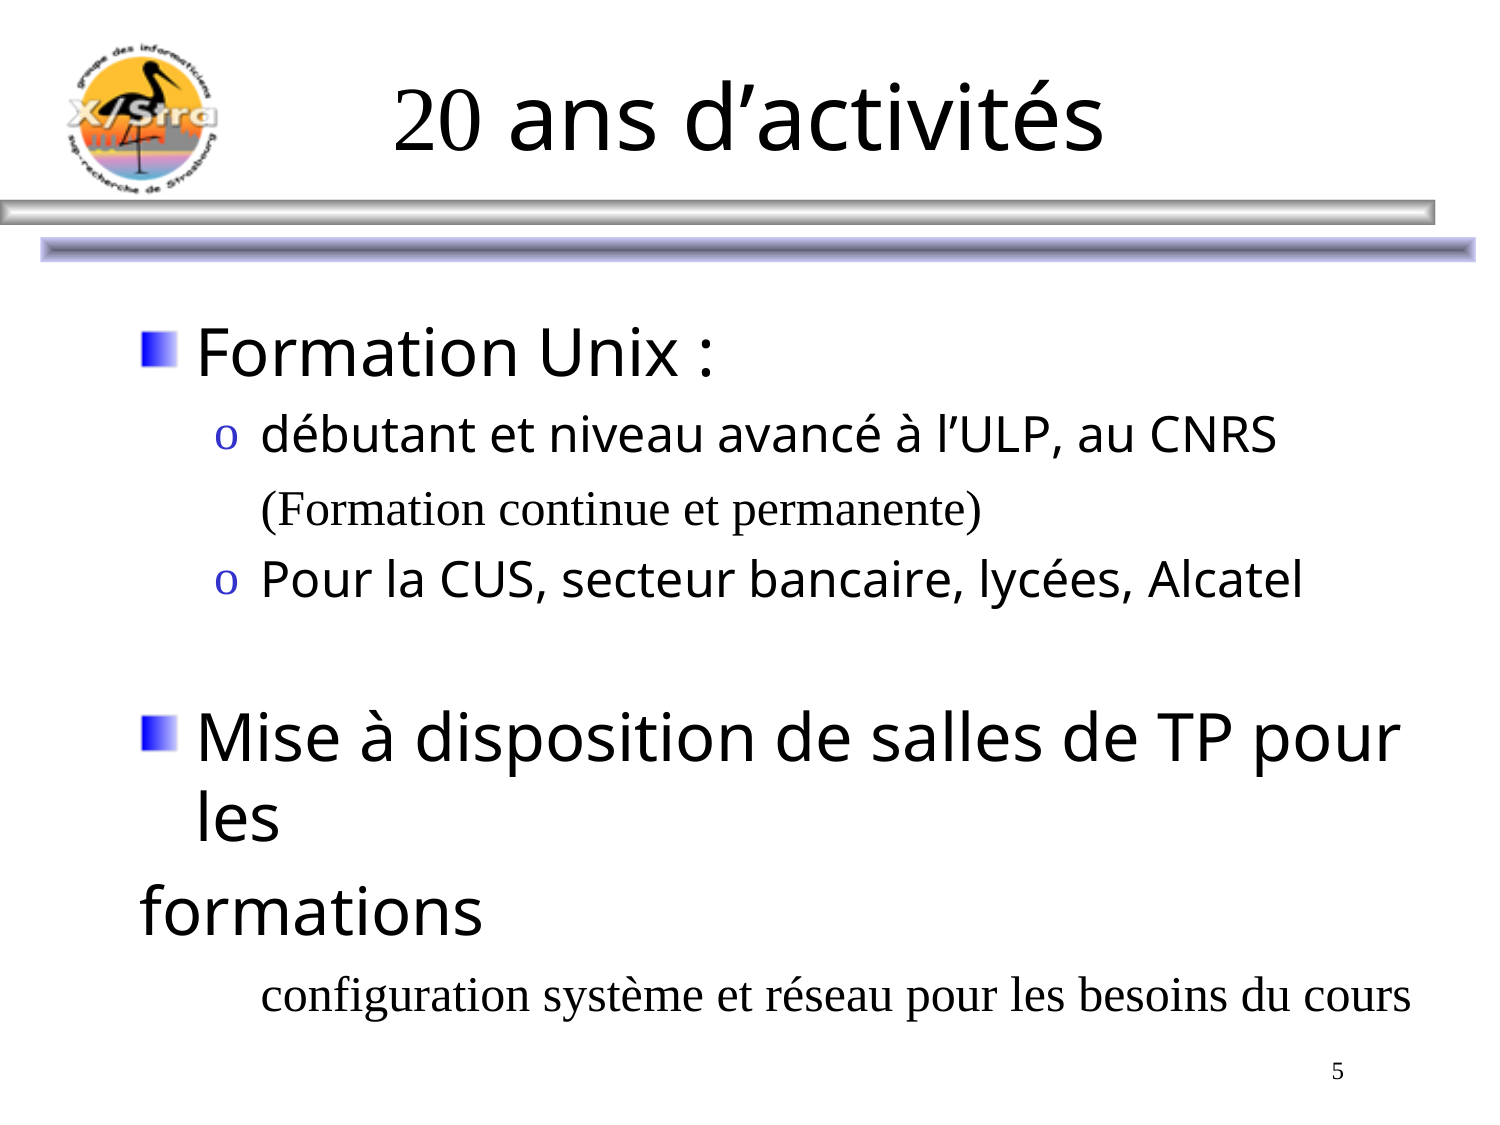

# 20 ans d’activités
Formation Unix :
débutant et niveau avancé à l’ULP, au CNRS
(Formation continue et permanente)
Pour la CUS, secteur bancaire, lycées, Alcatel
Mise à disposition de salles de TP pour les
formations
configuration système et réseau pour les besoins du cours